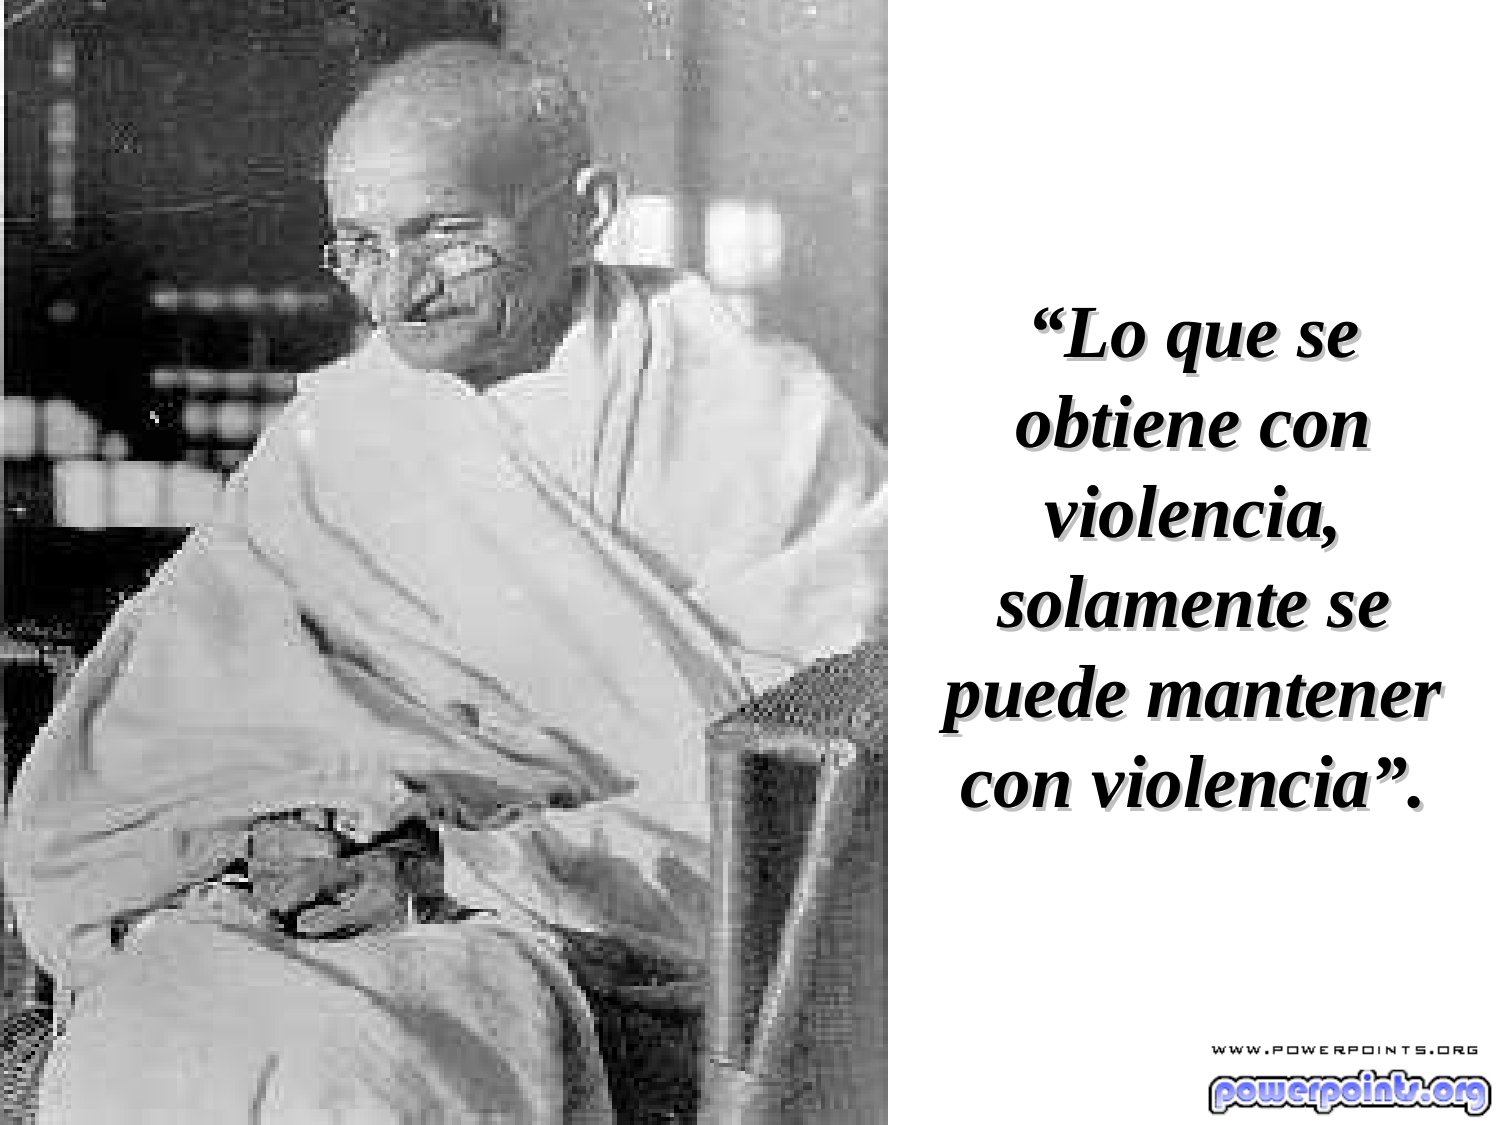

“Lo que se obtiene con violencia, solamente se puede mantener con violencia”.